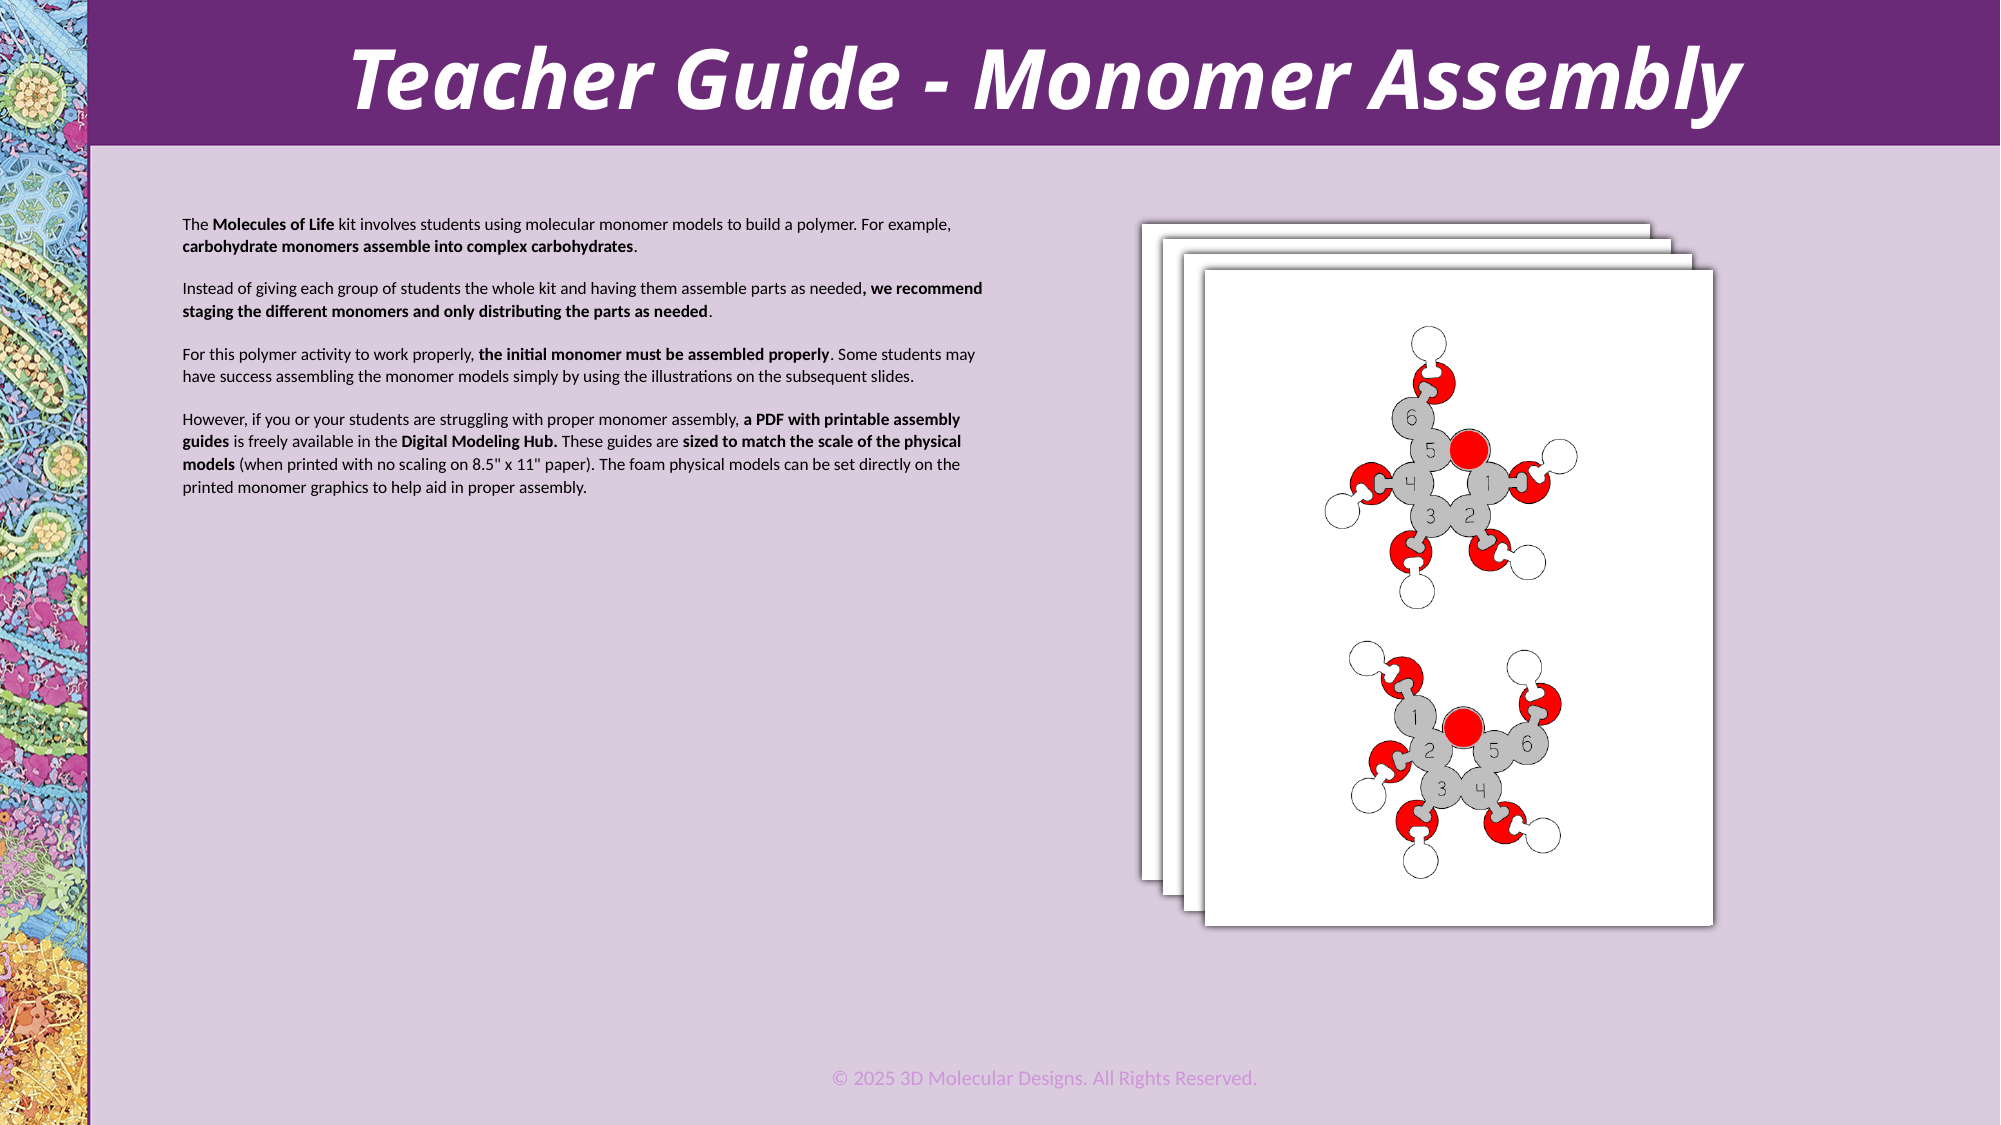

# Teacher Guide - Monomer Assembly
The Molecules of Life kit involves students using molecular monomer models to build a polymer. For example, carbohydrate monomers assemble into complex carbohydrates.
Instead of giving each group of students the whole kit and having them assemble parts as needed, we recommend staging the different monomers and only distributing the parts as needed.
For this polymer activity to work properly, the initial monomer must be assembled properly. Some students may have success assembling the monomer models simply by using the illustrations on the subsequent slides.
However, if you or your students are struggling with proper monomer assembly, a PDF with printable assembly guides is freely available in the Digital Modeling Hub. These guides are sized to match the scale of the physical models (when printed with no scaling on 8.5" x 11" paper). The foam physical models can be set directly on the printed monomer graphics to help aid in proper assembly.